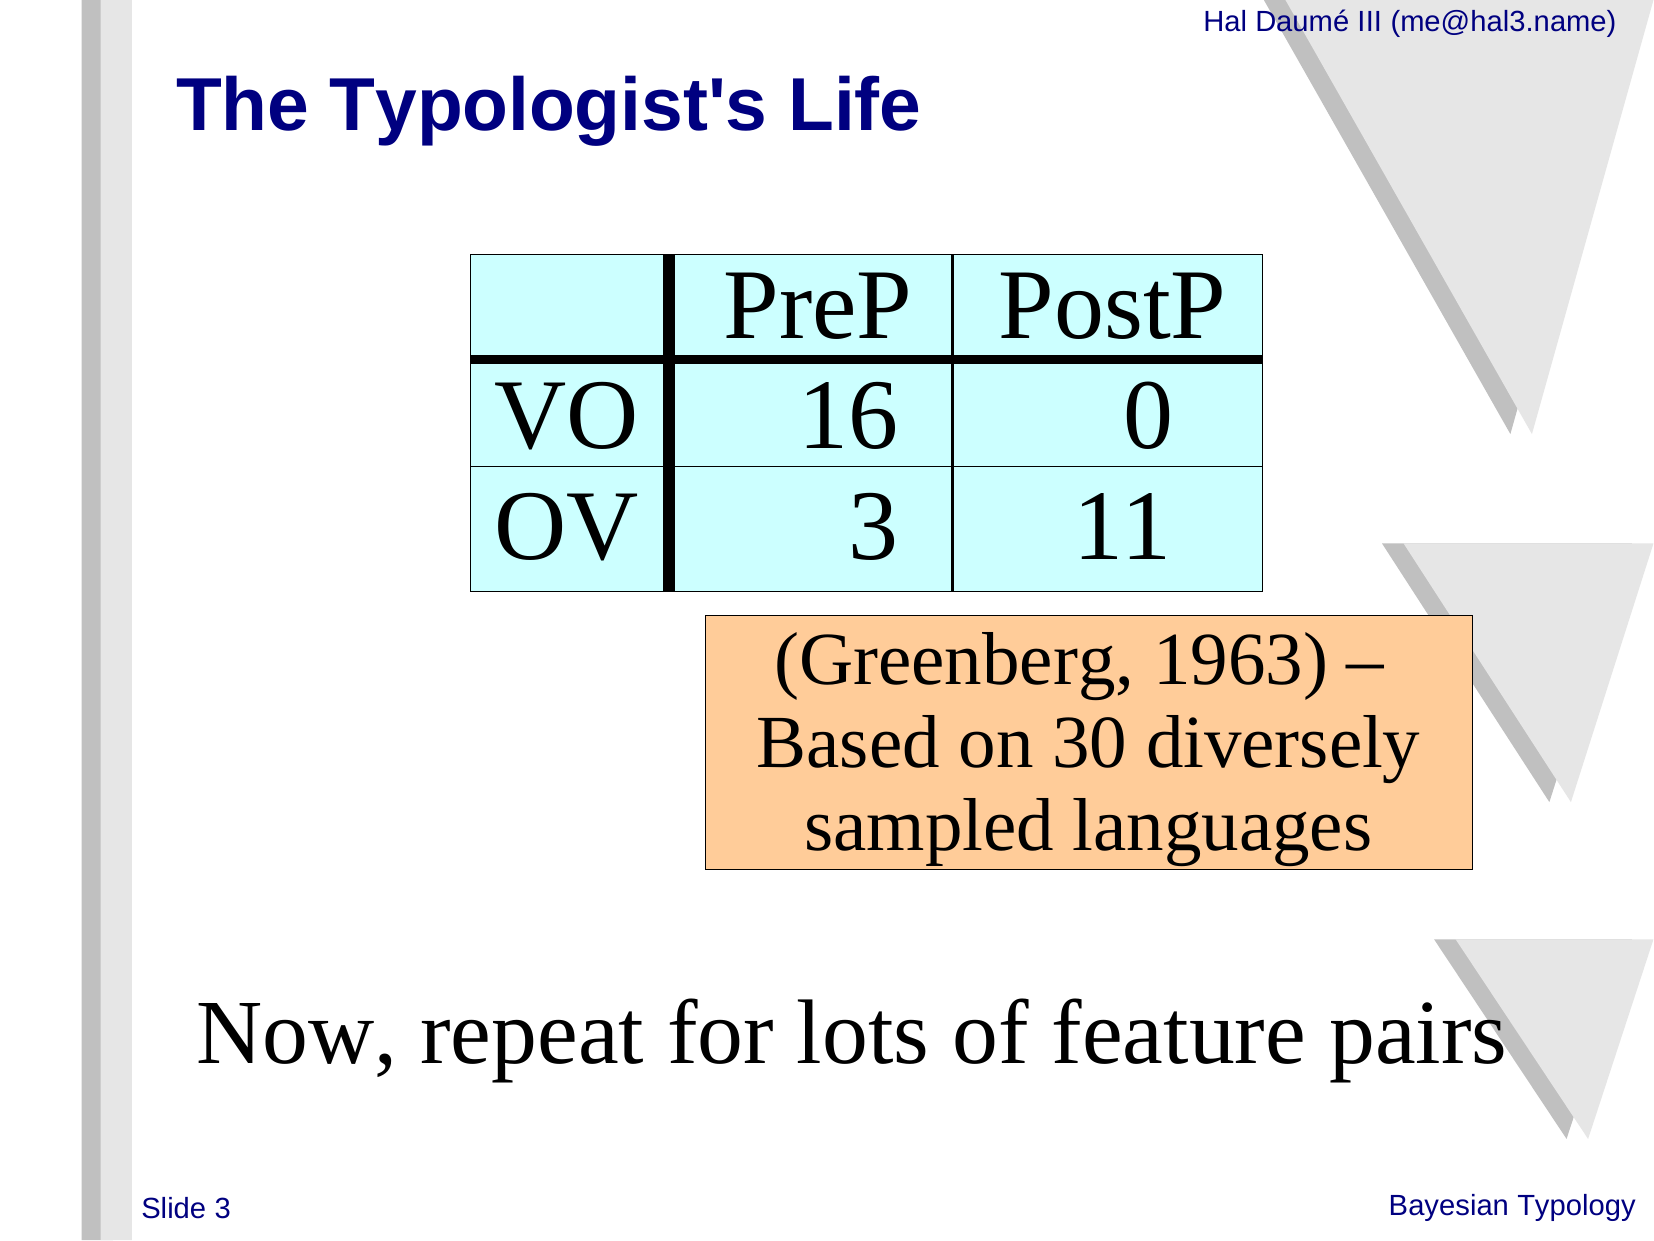

# The Typologist's Life
	PreP	PostP
VO
OV
	 16	 0
	 3	 11
(Greenberg, 1963) –
Based on 30 diversely
sampled languages
Now, repeat for lots of feature pairs